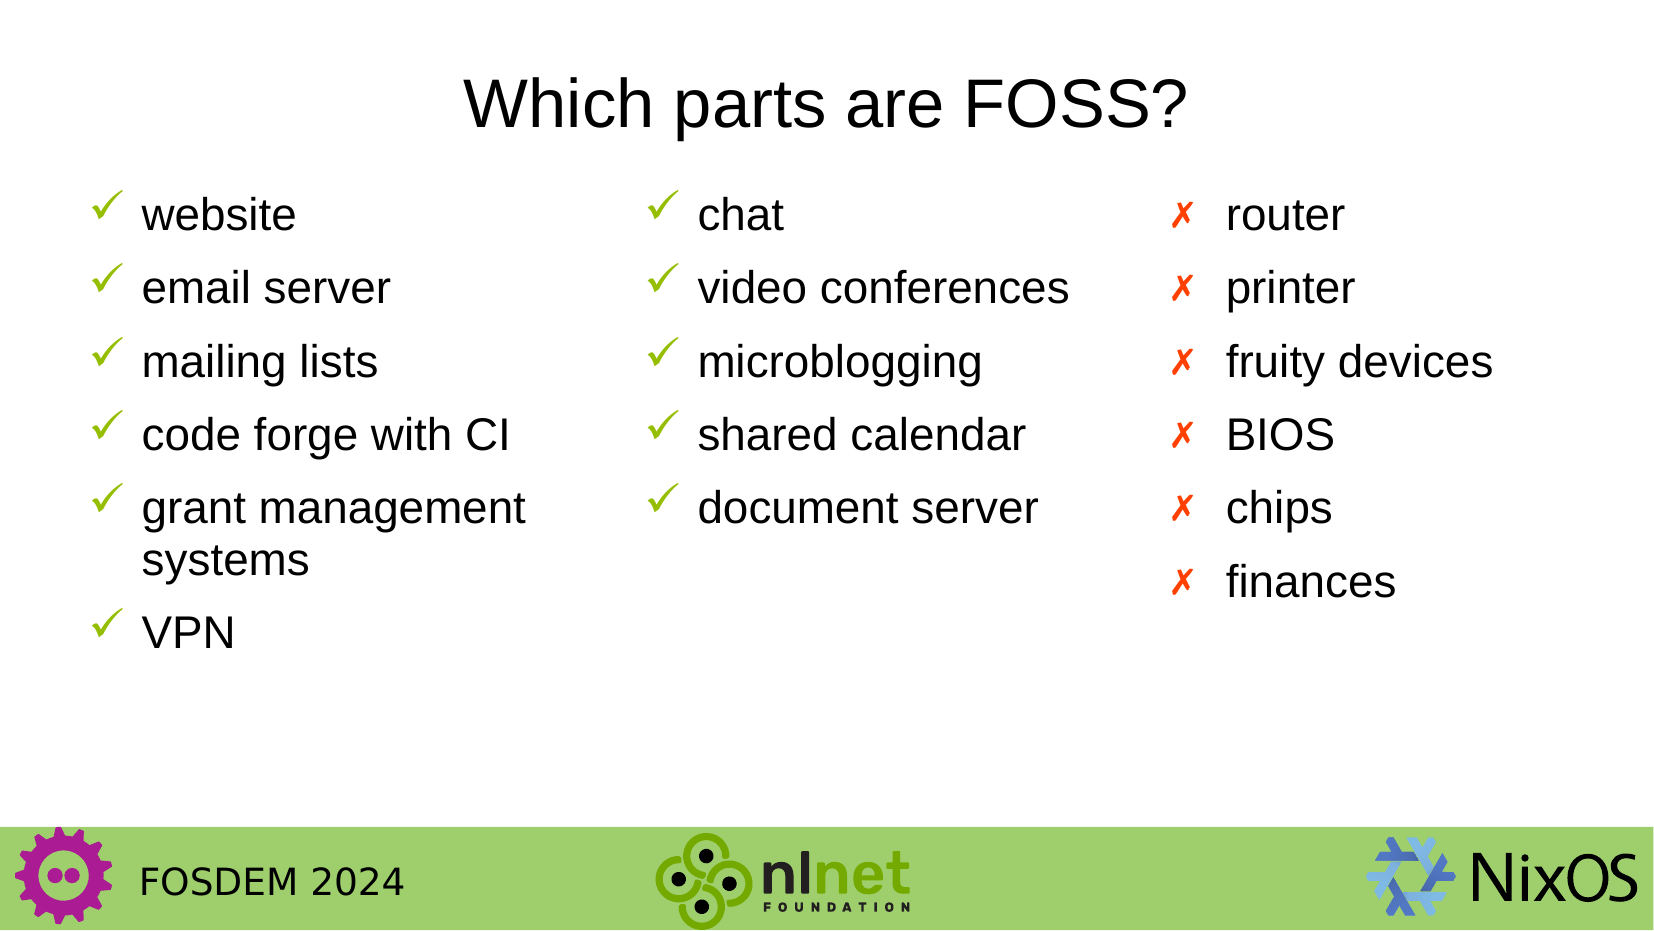

# Which parts are FOSS?
website
email server
mailing lists
code forge with CI
grant management systems
VPN
chat
video conferences
microblogging
shared calendar
document server
router
printer
fruity devices
BIOS
chips
finances